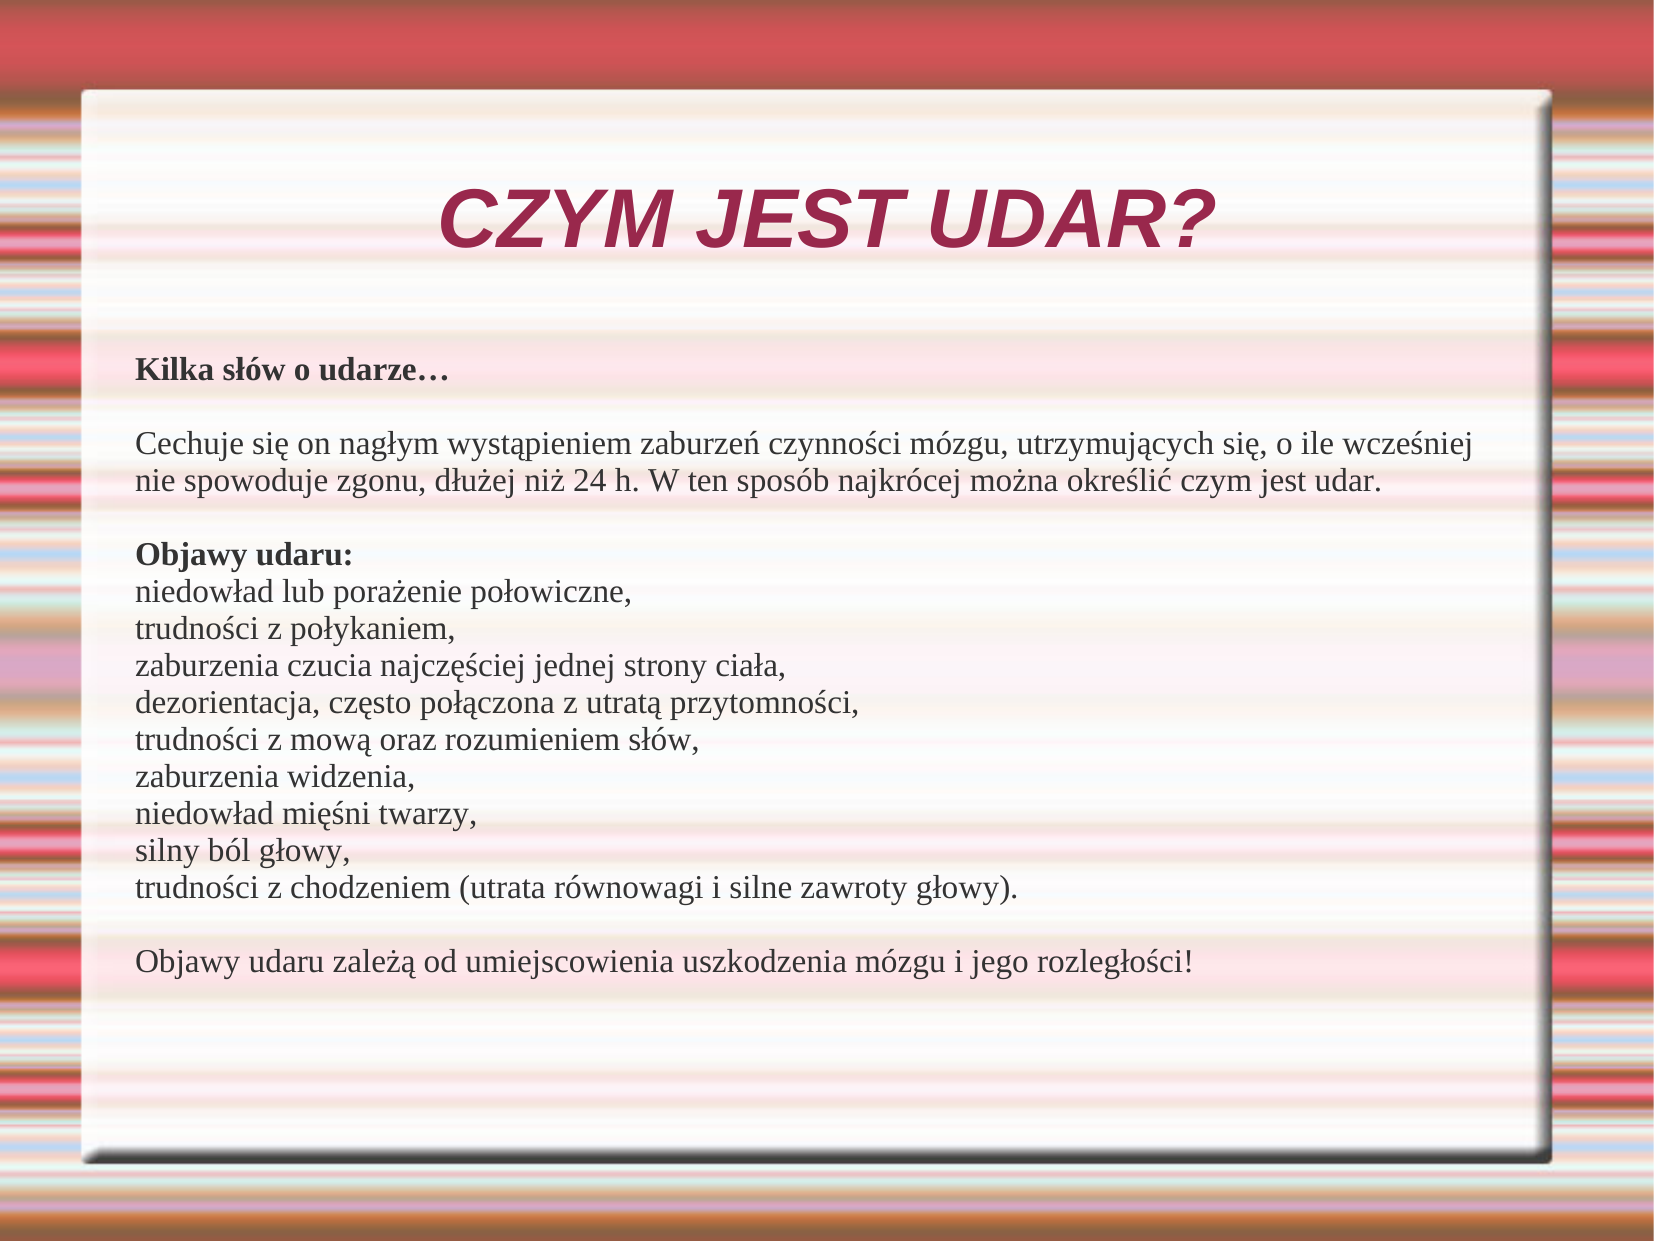

# CZYM JEST UDAR?
Kilka słów o udarze…
Cechuje się on nagłym wystąpieniem zaburzeń czynności mózgu, utrzymujących się, o ile wcześniej nie spowoduje zgonu, dłużej niż 24 h. W ten sposób najkrócej można określić czym jest udar.
Objawy udaru:
niedowład lub porażenie połowiczne,
trudności z połykaniem,
zaburzenia czucia najczęściej jednej strony ciała,
dezorientacja, często połączona z utratą przytomności,
trudności z mową oraz rozumieniem słów,
zaburzenia widzenia,
niedowład mięśni twarzy,
silny ból głowy,
trudności z chodzeniem (utrata równowagi i silne zawroty głowy).
Objawy udaru zależą od umiejscowienia uszkodzenia mózgu i jego rozległości!